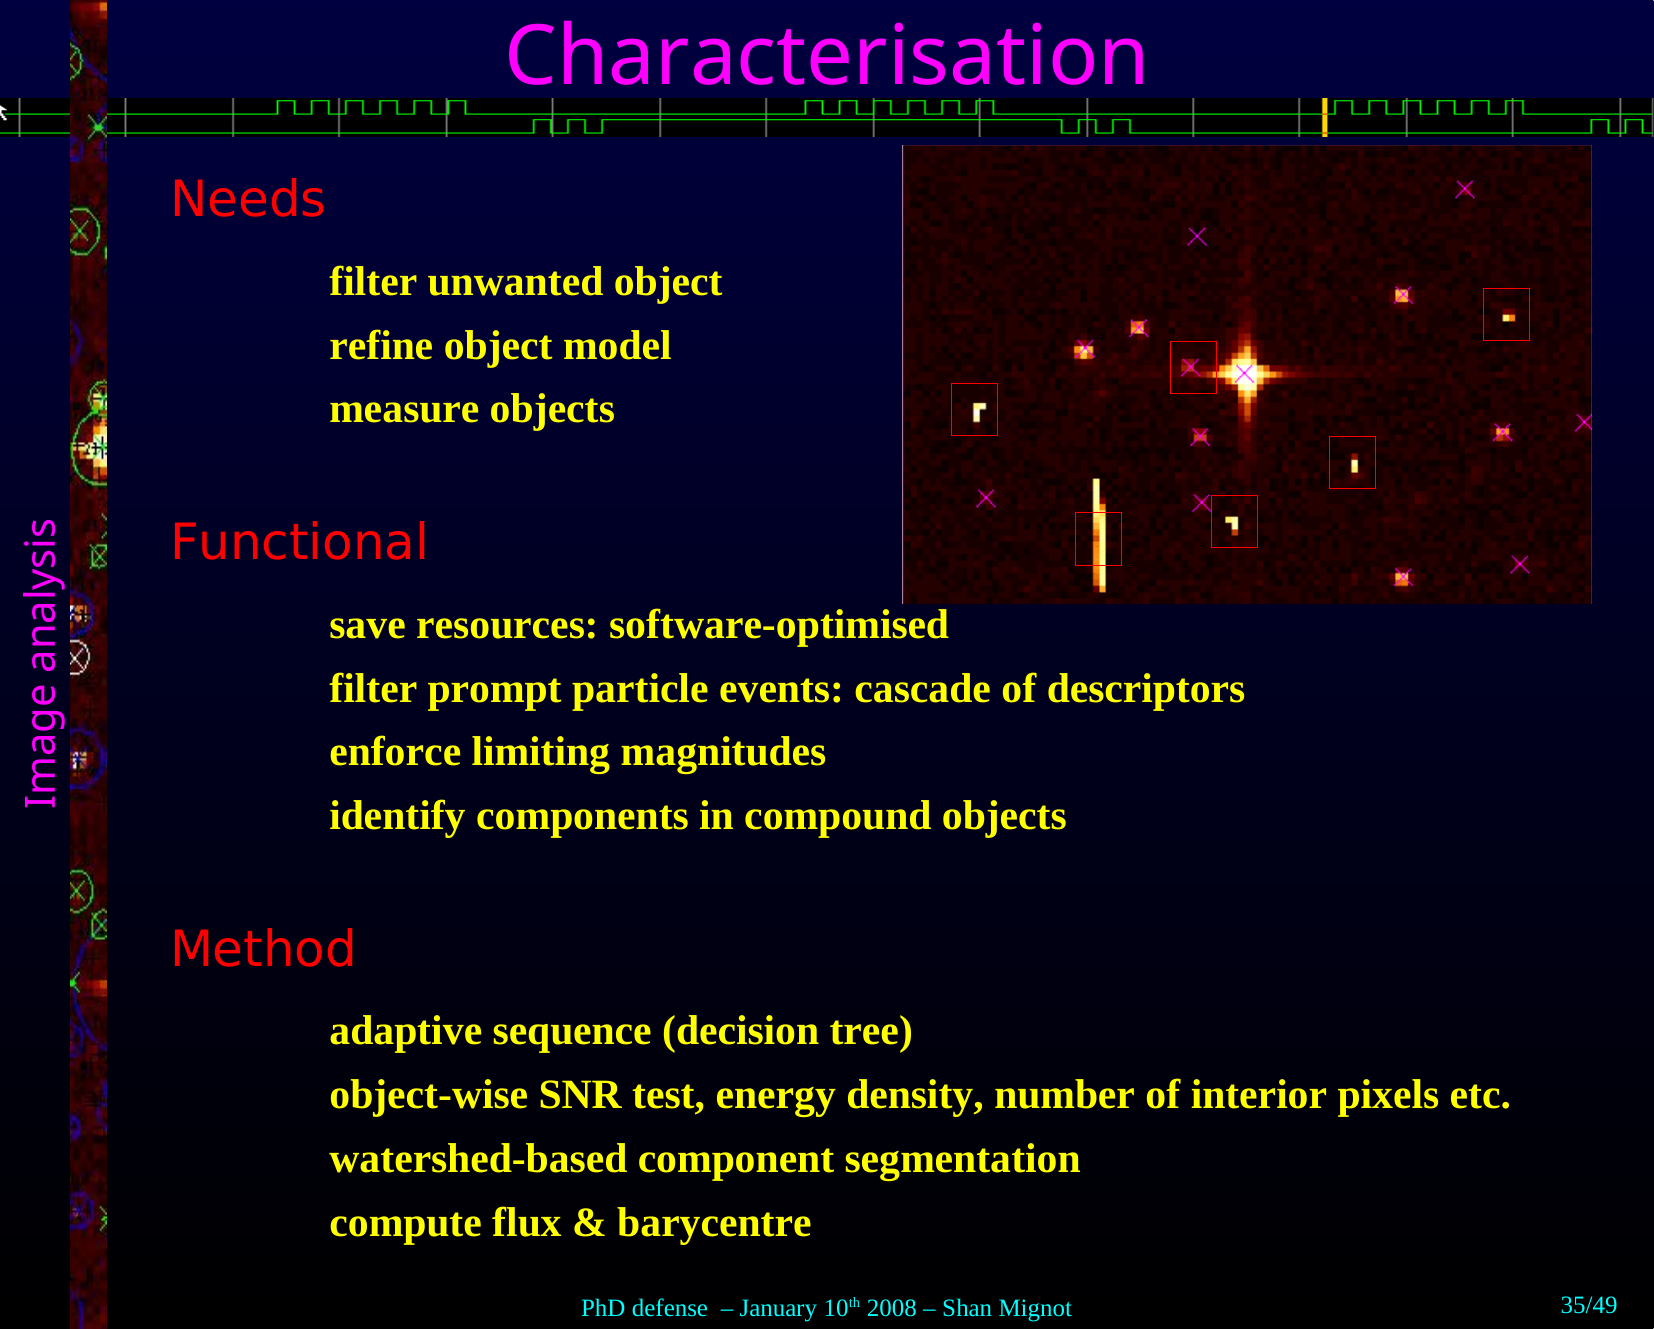

# Characterisation
Needs
filter unwanted object
refine object model
measure objects
Functional
save resources: software-optimised
filter prompt particle events: cascade of descriptors
enforce limiting magnitudes
identify components in compound objects
Method
adaptive sequence (decision tree)
object-wise SNR test, energy density, number of interior pixels etc.
watershed-based component segmentation
compute flux & barycentre
Image analysis
PhD defense – January 10th 2008 – Shan Mignot